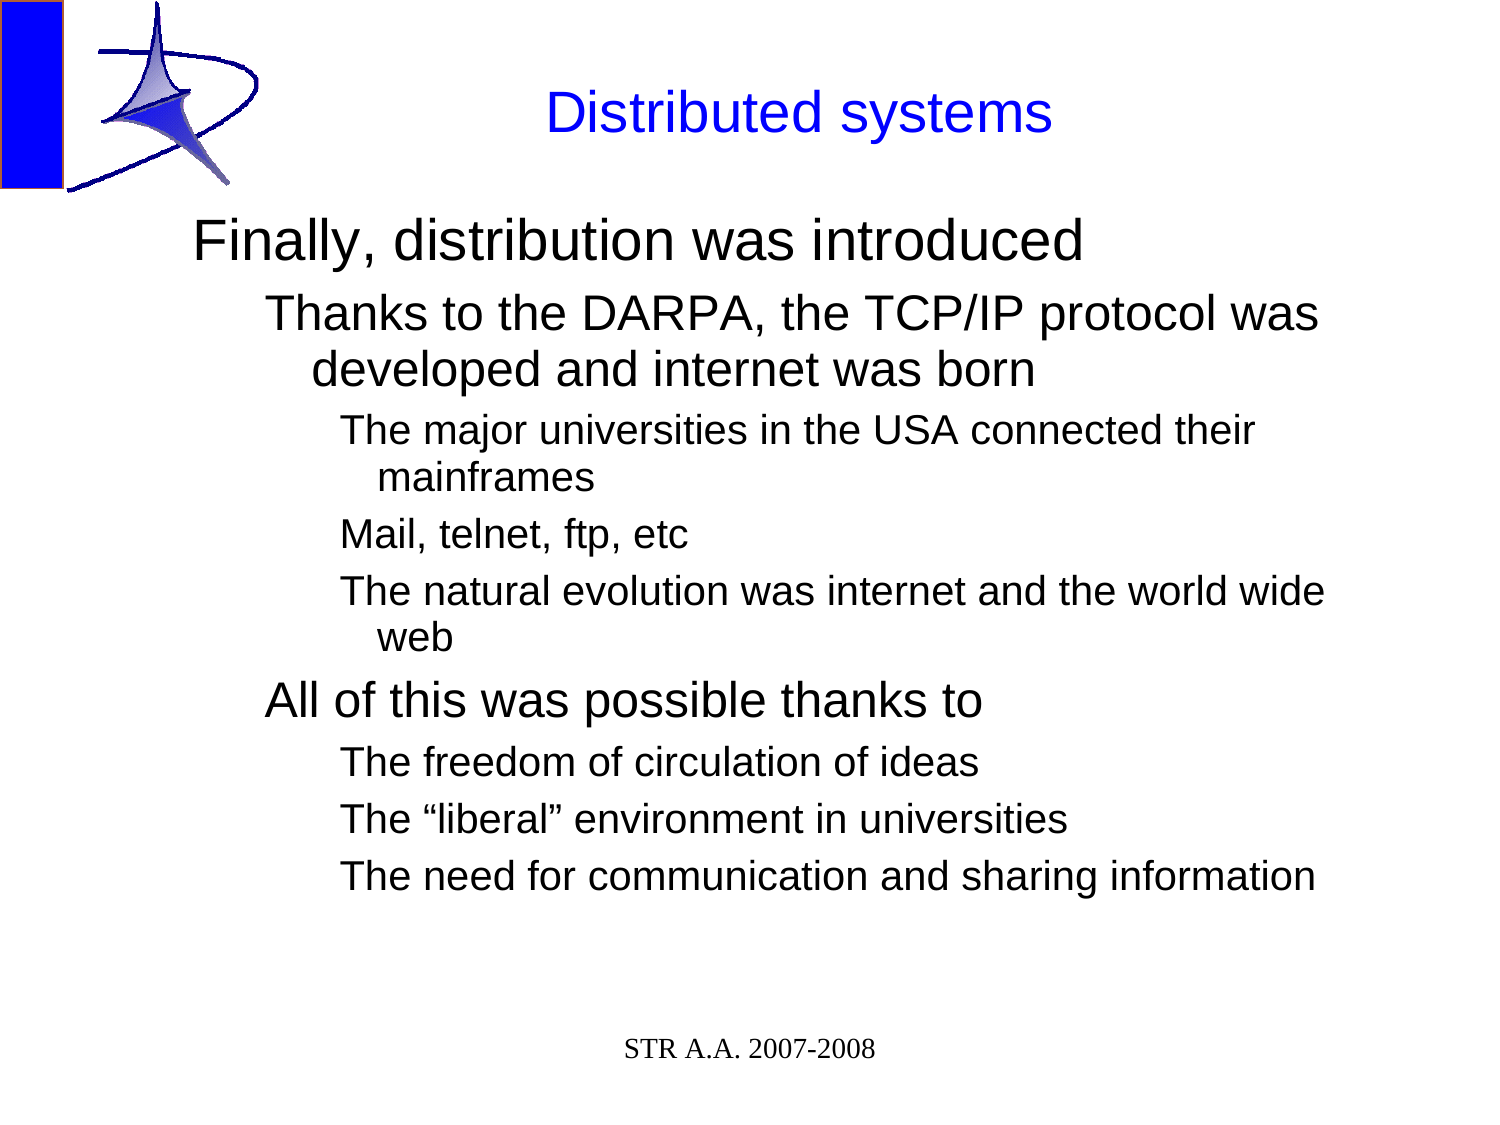

# Distributed systems
Finally, distribution was introduced
Thanks to the DARPA, the TCP/IP protocol was developed and internet was born
The major universities in the USA connected their mainframes
Mail, telnet, ftp, etc
The natural evolution was internet and the world wide web
All of this was possible thanks to
The freedom of circulation of ideas
The “liberal” environment in universities
The need for communication and sharing information
STR A.A. 2007-2008